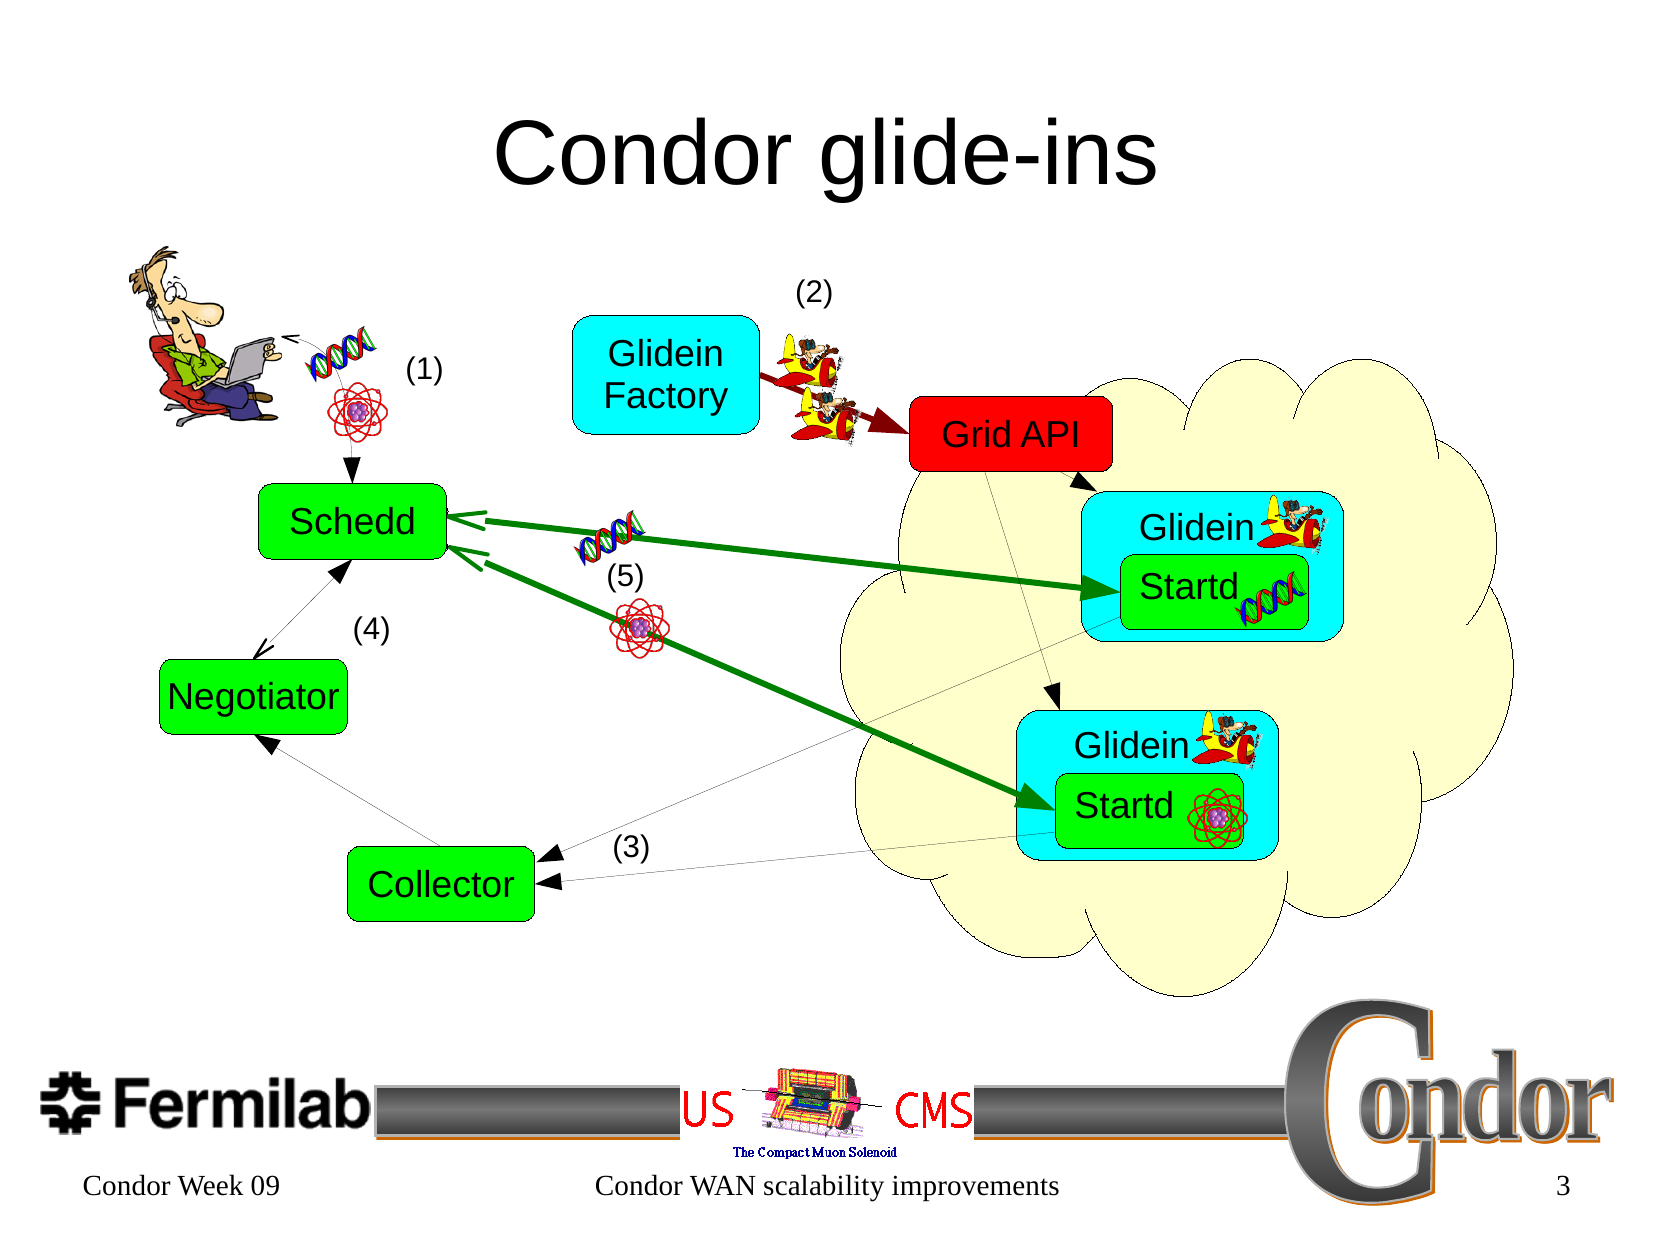

# Condor glide-ins
(2)
Glidein
Factory
(1)
Grid API
Schedd
Glidein
(5)
Startd
(4)
Negotiator
Glidein
Startd
(3)
Collector
Condor Week 09
Condor WAN scalability improvements
3